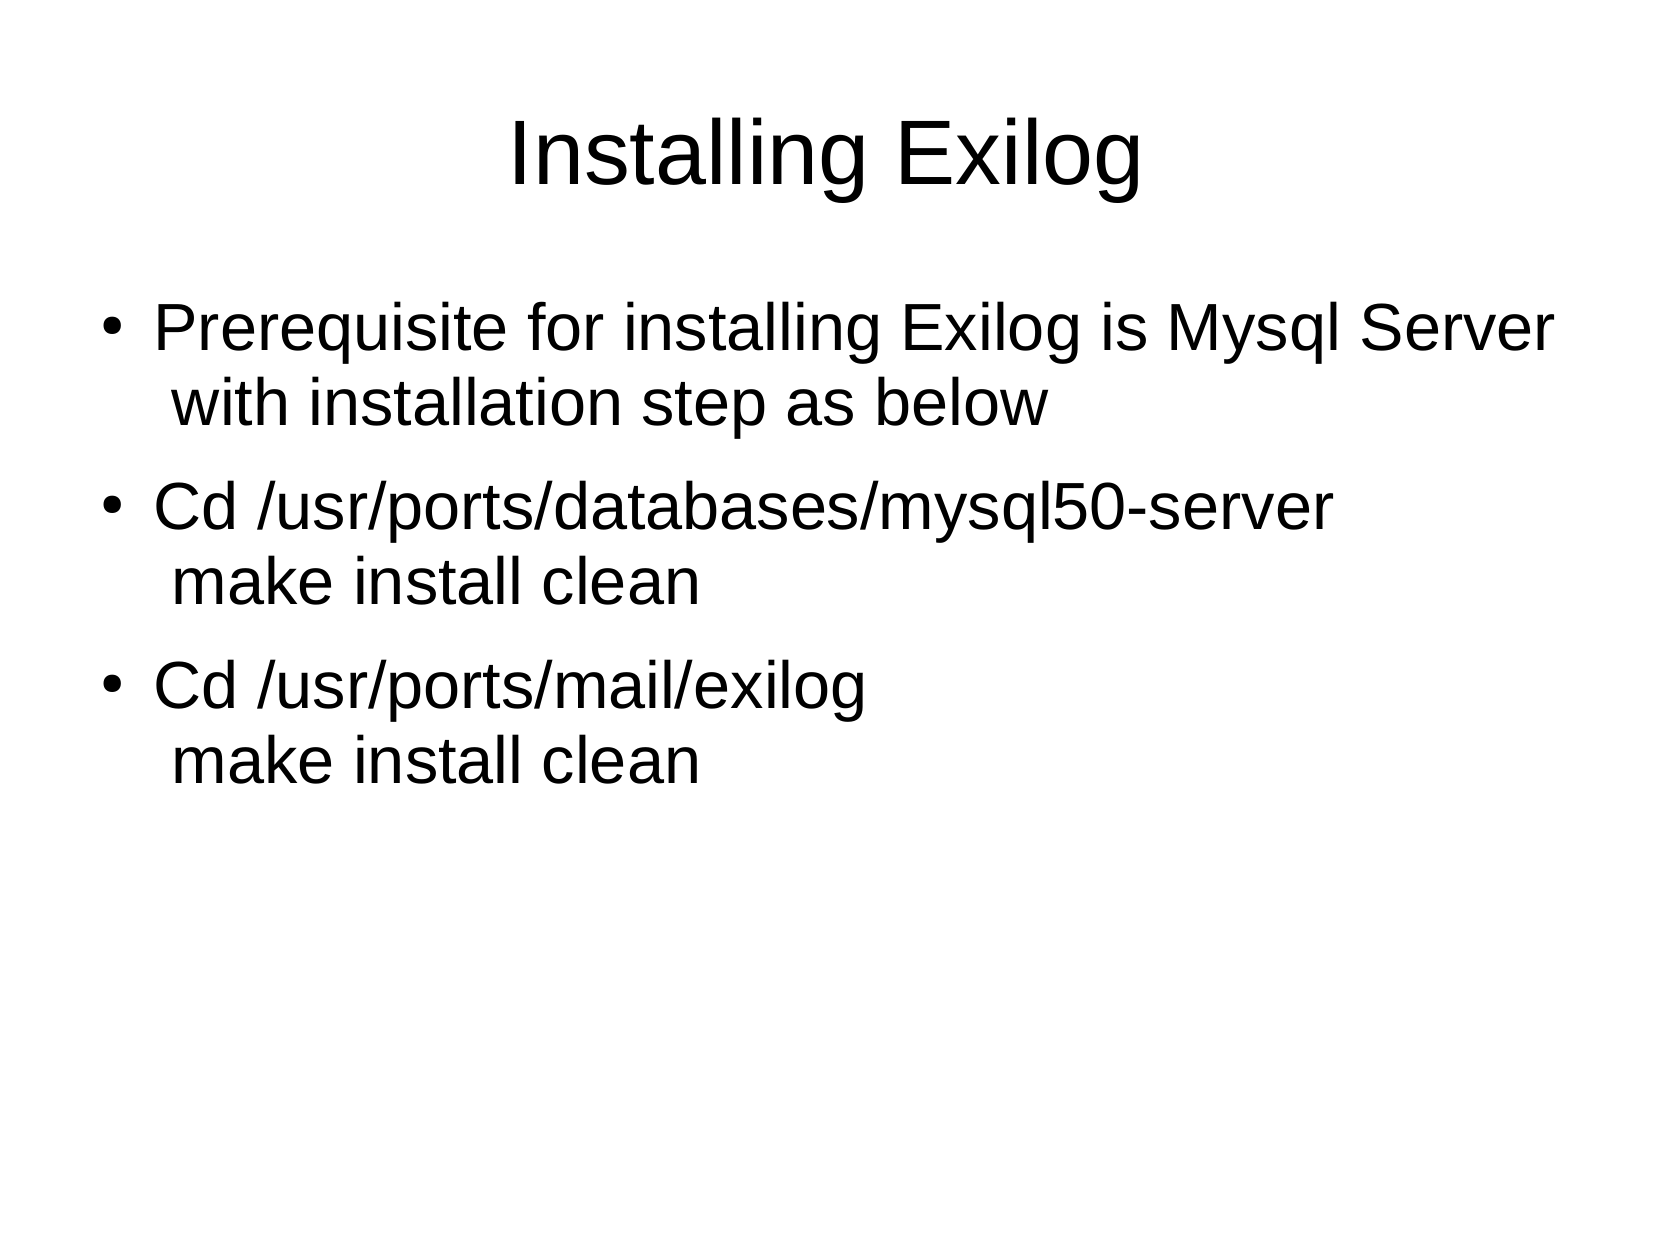

# Installing Exilog
Prerequisite for installing Exilog is Mysql Server with installation step as below
Cd /usr/ports/databases/mysql50-server			 make install clean
Cd /usr/ports/mail/exilog make install clean